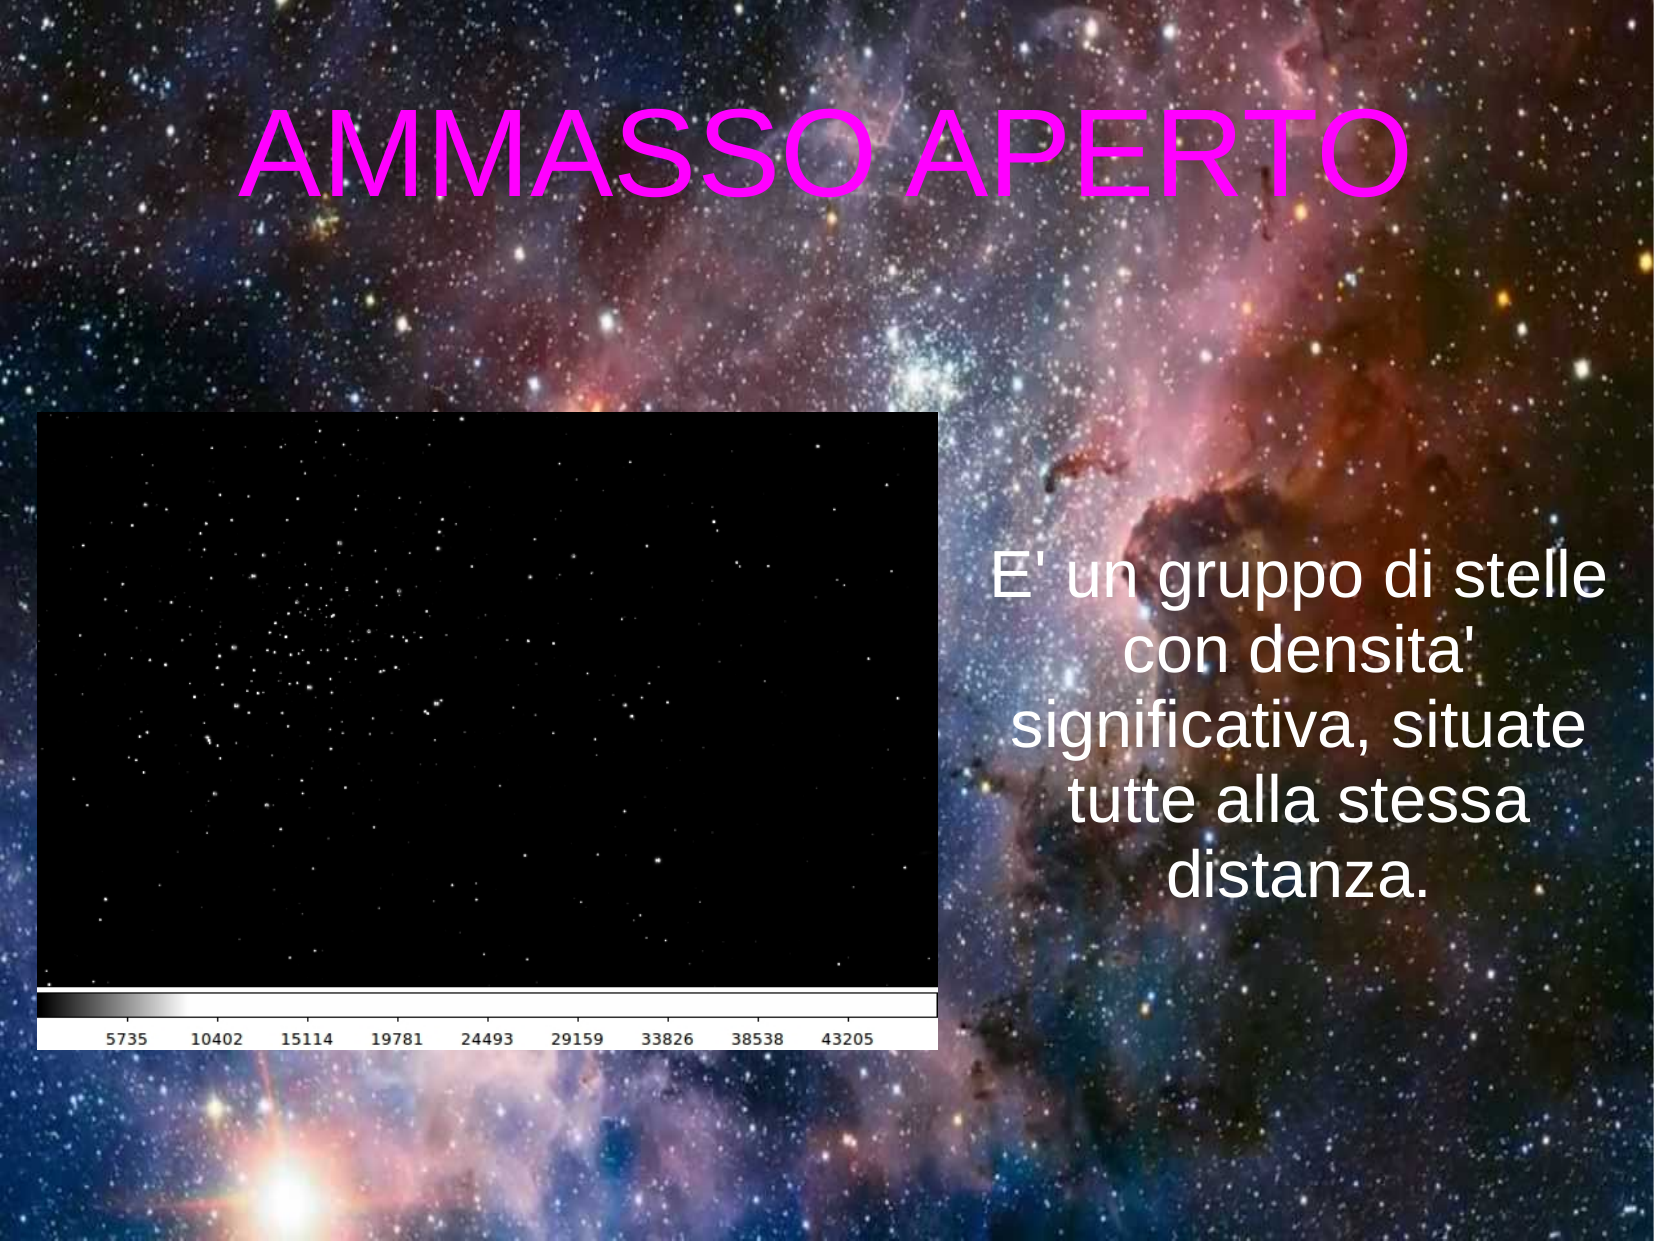

# AMMASSO APERTO
E' un gruppo di stelle con densita' significativa, situate tutte alla stessa distanza.